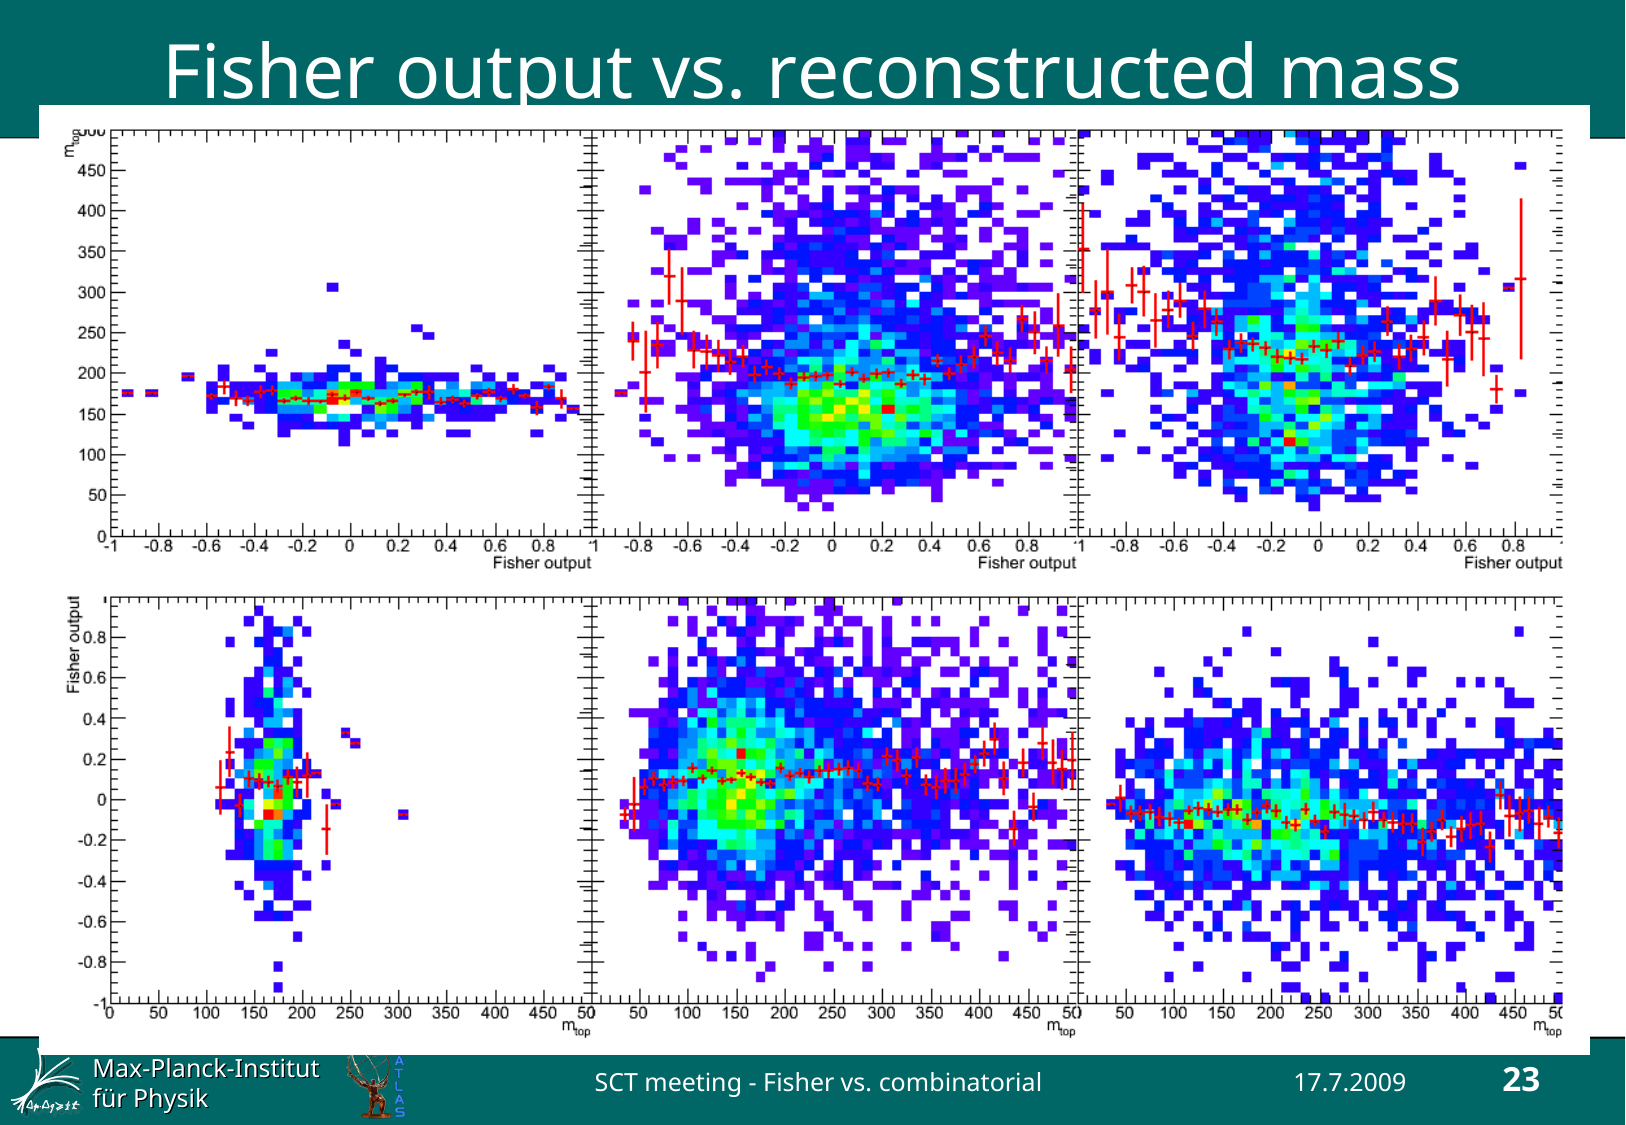

# Fisher output vs. reconstructed mass
SCT meeting - Fisher vs. combinatorial
17.7.2009